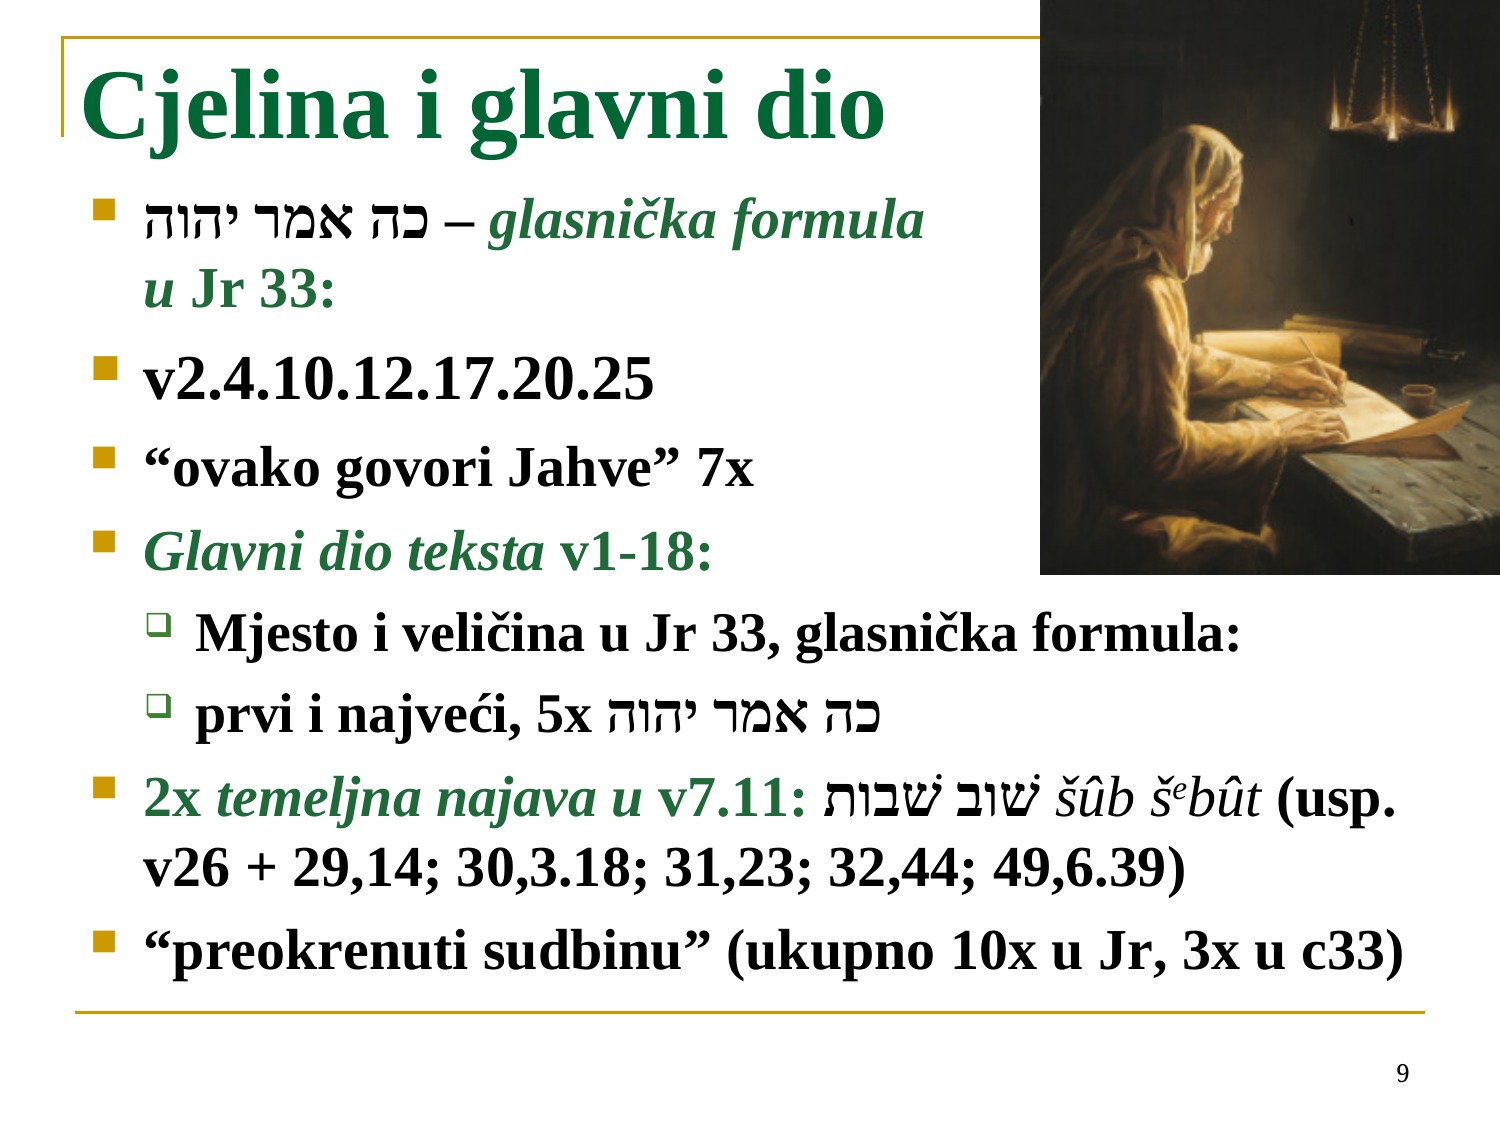

# Cjelina i glavni dio
כה אמר יהוה – glasnička formula
u Jr 33:
v2.4.10.12.17.20.25
“ovako govori Jahve” 7x
Glavni dio teksta v1-18:
Mjesto i veličina u Jr 33, glasnička formula:
prvi i najveći, 5x כה אמר יהוה
2x temeljna najava u v7.11: שׁוב שׁבות šûb šebût (usp. v26 + 29,14; 30,3.18; 31,23; 32,44; 49,6.39)
“preokrenuti sudbinu” (ukupno 10x u Jr, 3x u c33)